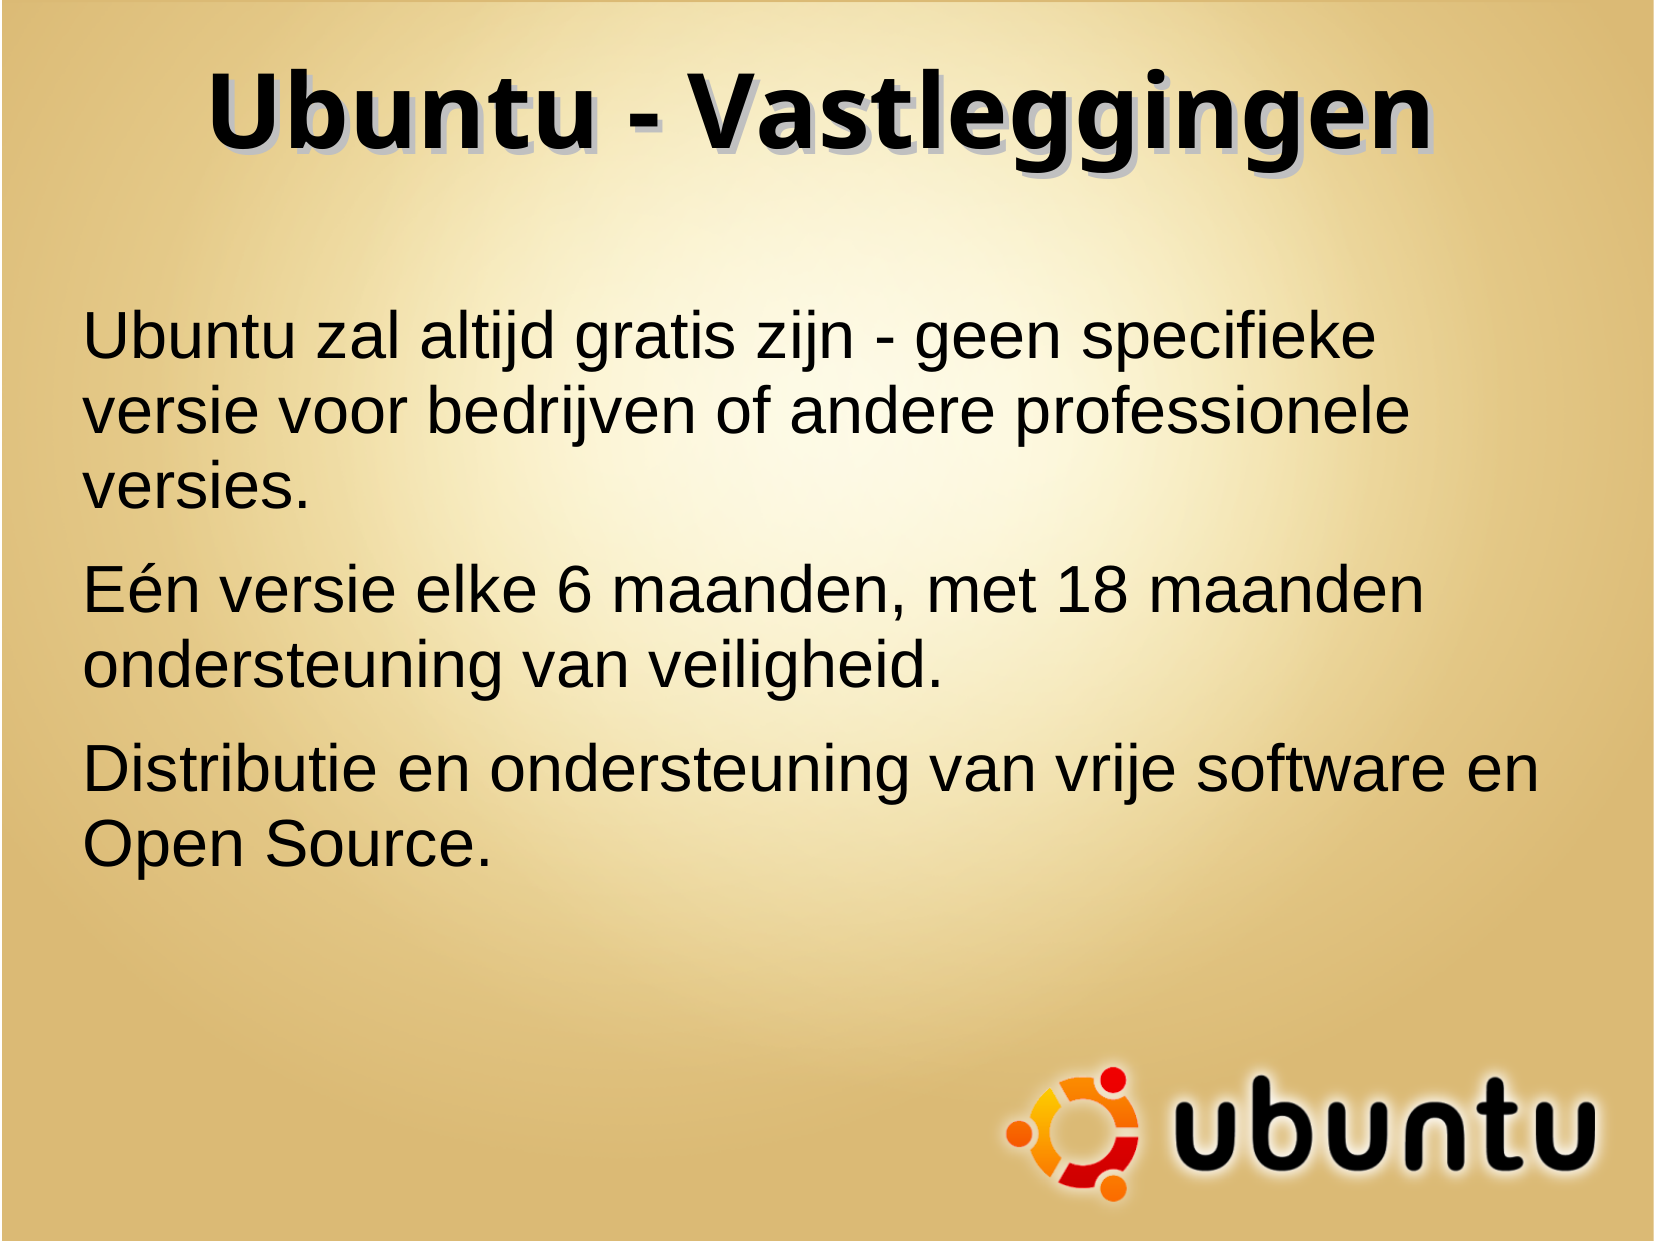

# Ubuntu - Vastleggingen
Ubuntu zal altijd gratis zijn - geen specifieke versie voor bedrijven of andere professionele versies.
Eén versie elke 6 maanden, met 18 maanden ondersteuning van veiligheid.
Distributie en ondersteuning van vrije software en Open Source.